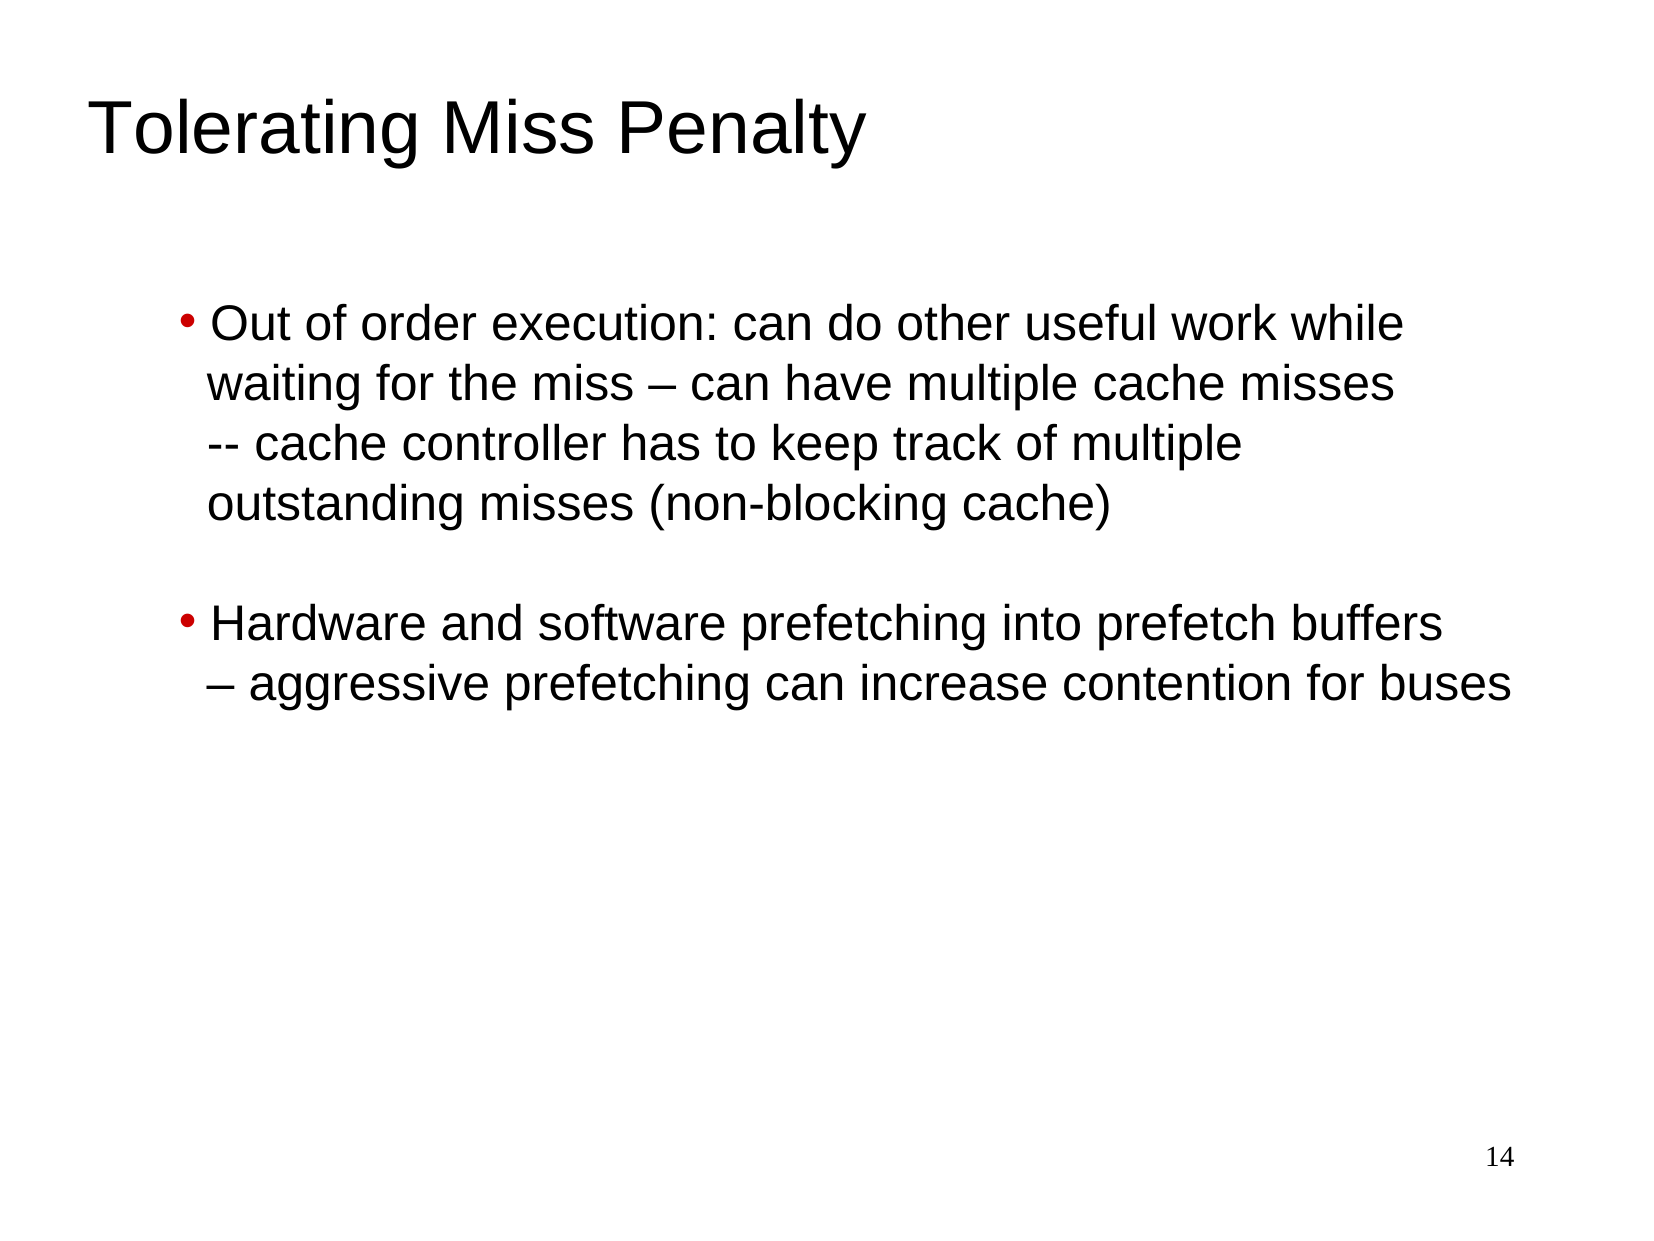

Tolerating Miss Penalty
 Out of order execution: can do other useful work while
 waiting for the miss – can have multiple cache misses
 -- cache controller has to keep track of multiple
 outstanding misses (non-blocking cache)
 Hardware and software prefetching into prefetch buffers
 – aggressive prefetching can increase contention for buses